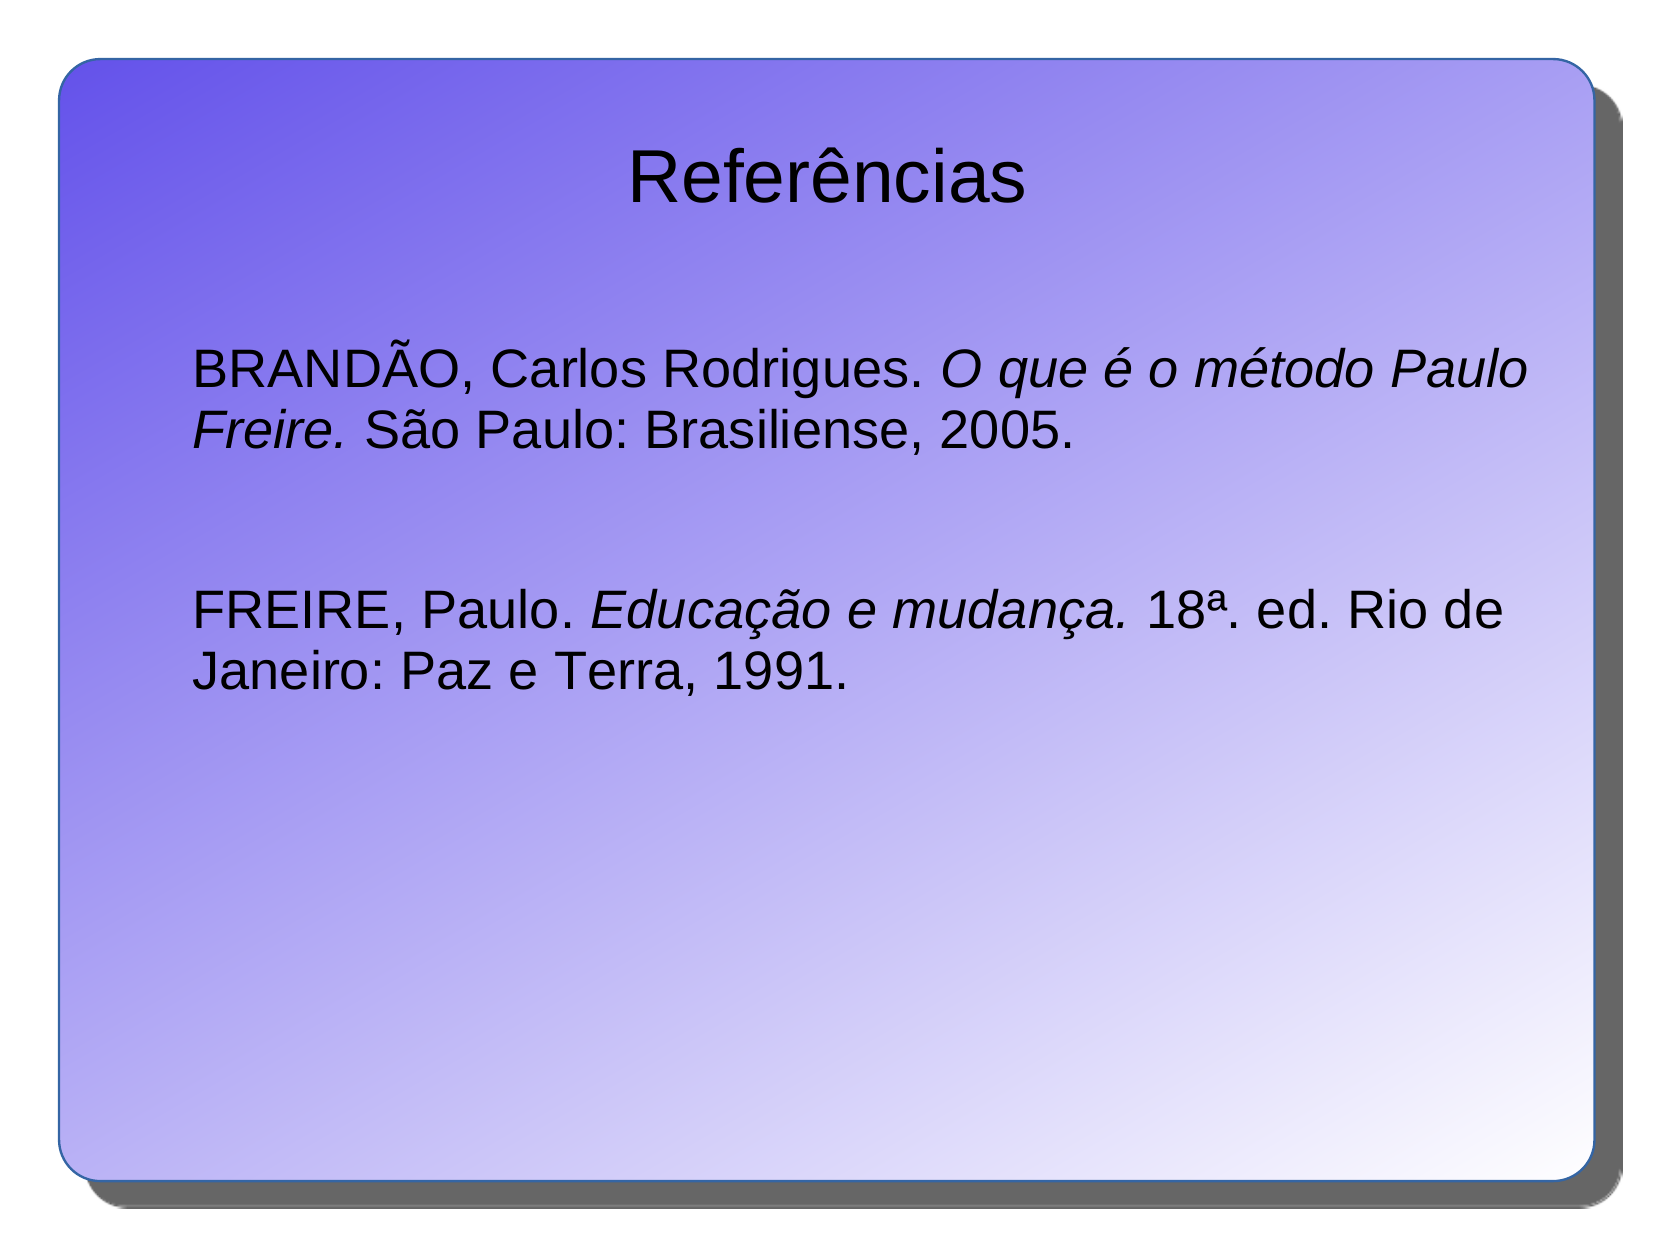

# Referências
BRANDÃO, Carlos Rodrigues. O que é o método Paulo Freire. São Paulo: Brasiliense, 2005.
FREIRE, Paulo. Educação e mudança. 18ª. ed. Rio de Janeiro: Paz e Terra, 1991.